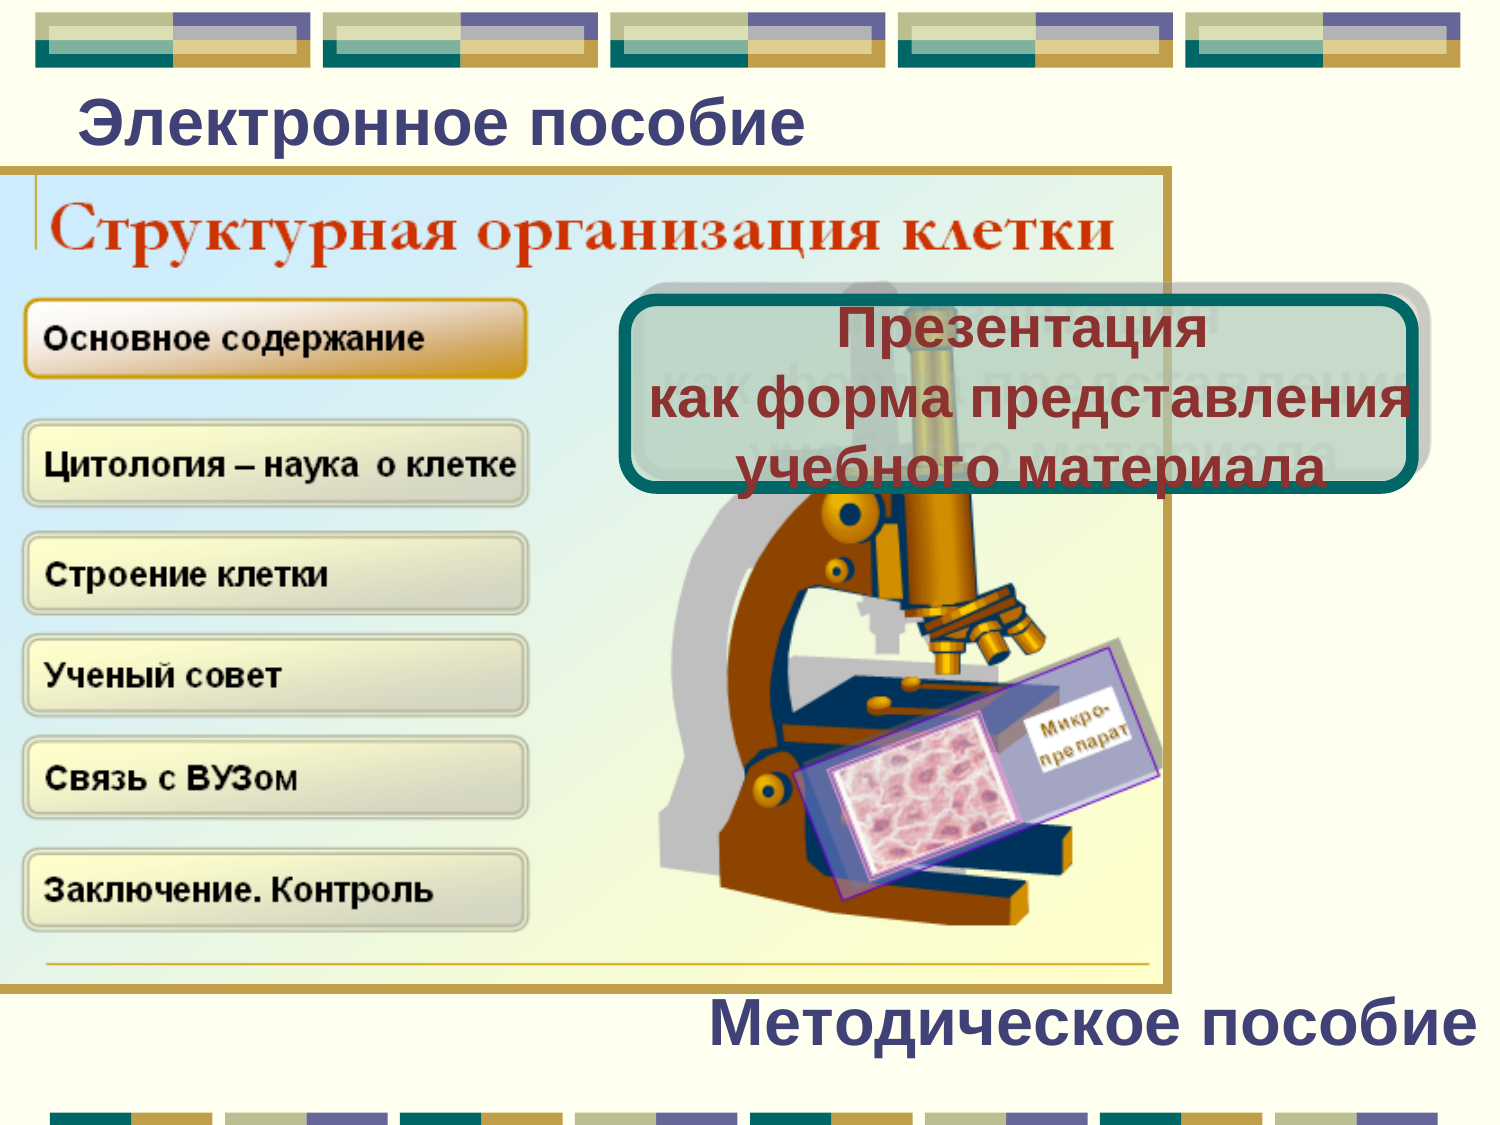

Электронное пособие
Презентация
как форма представления
учебного материала
Методическое пособие